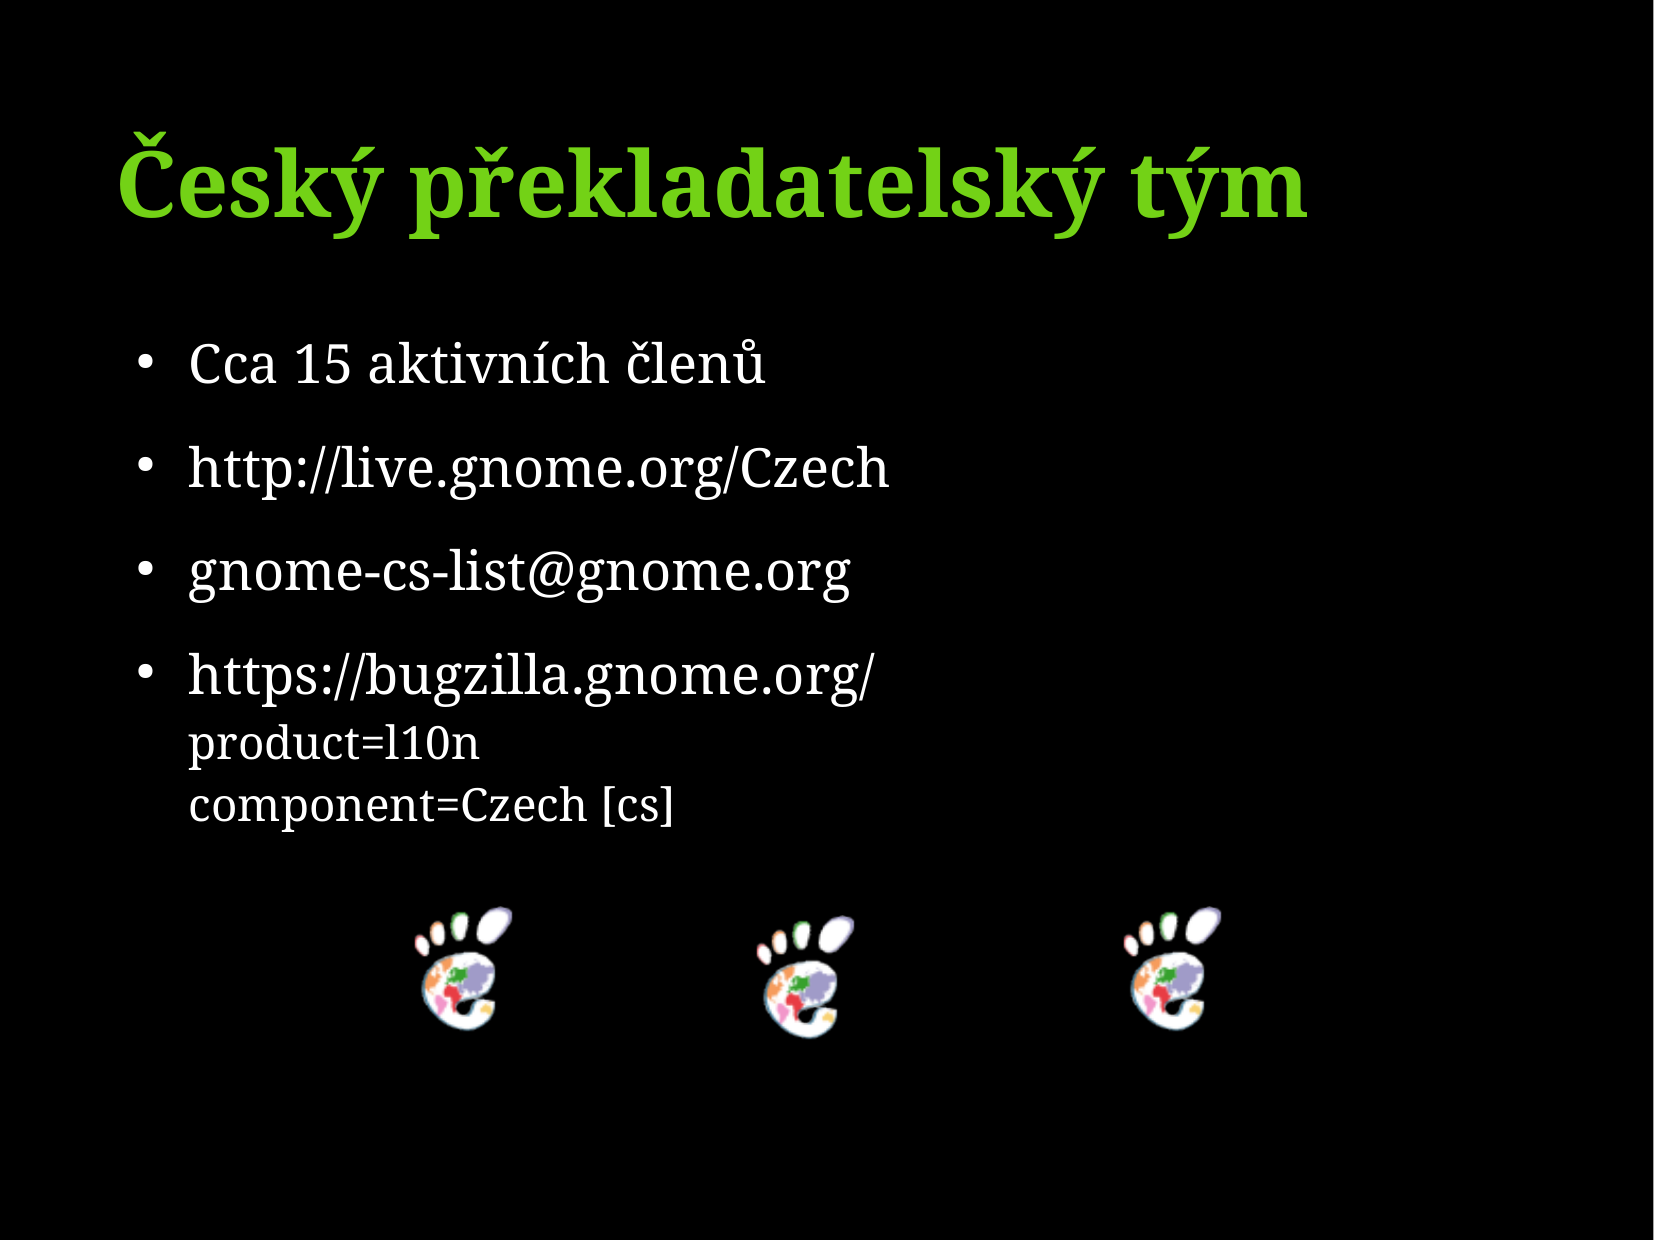

# Český překladatelský tým
Cca 15 aktivních členů
http://live.gnome.org/Czech
gnome-cs-list@gnome.org
https://bugzilla.gnome.org/
product=l10n
component=Czech [cs]